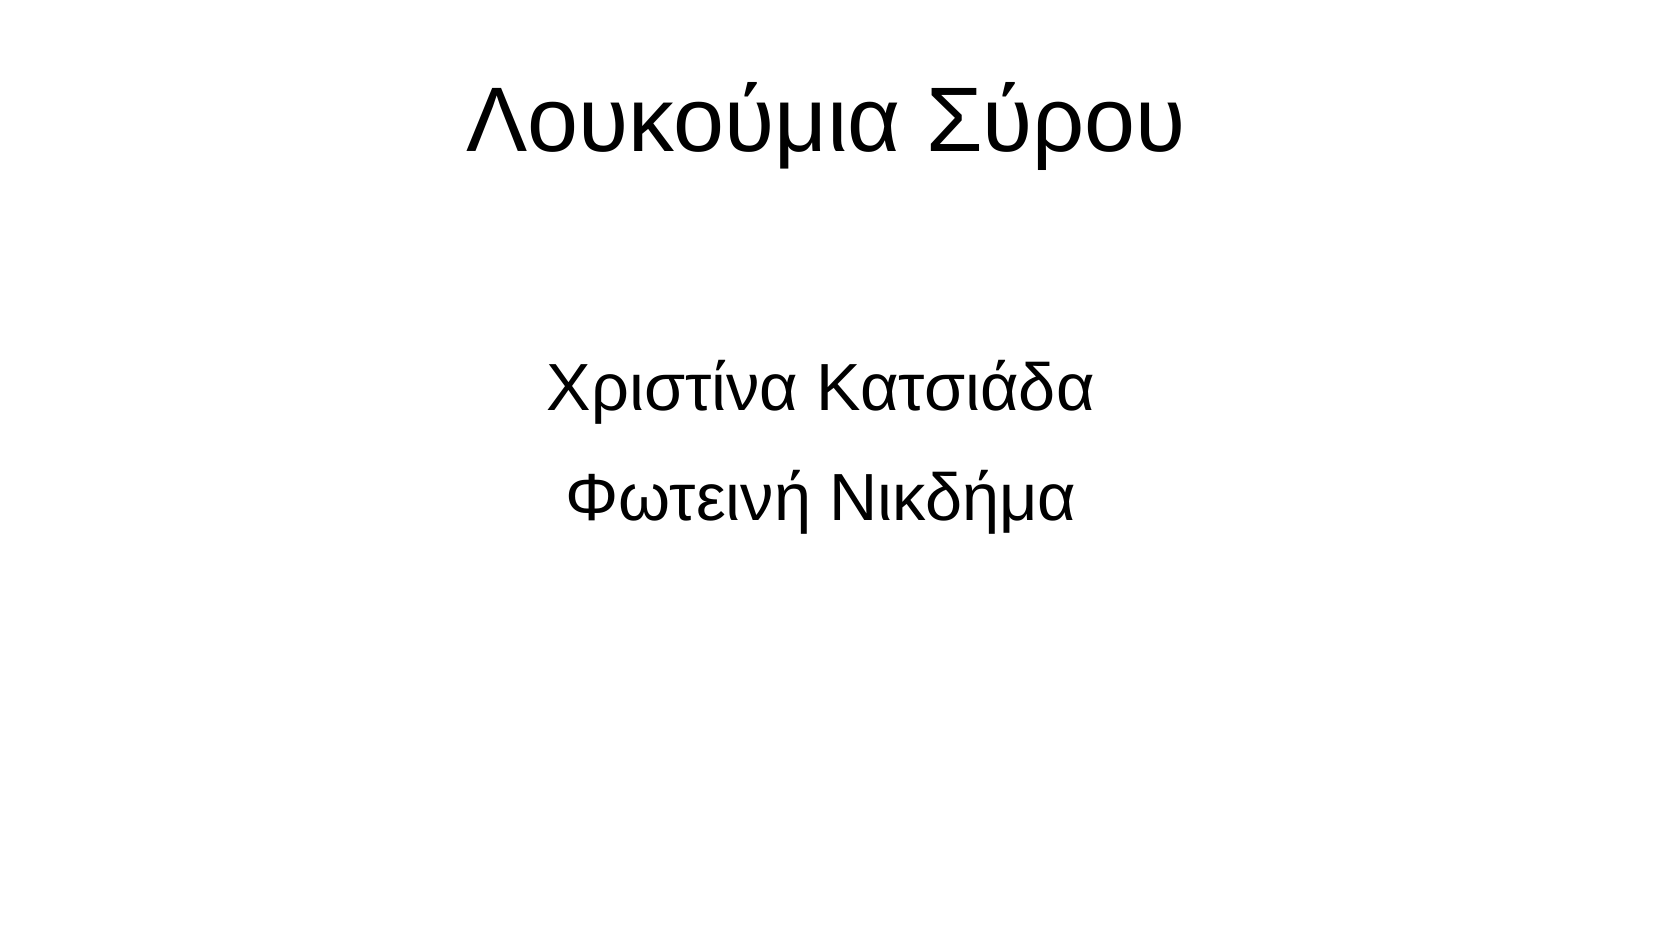

# Λουκούμια Σύρου
Χριστίνα Κατσιάδα
Φωτεινή Νικδήμα